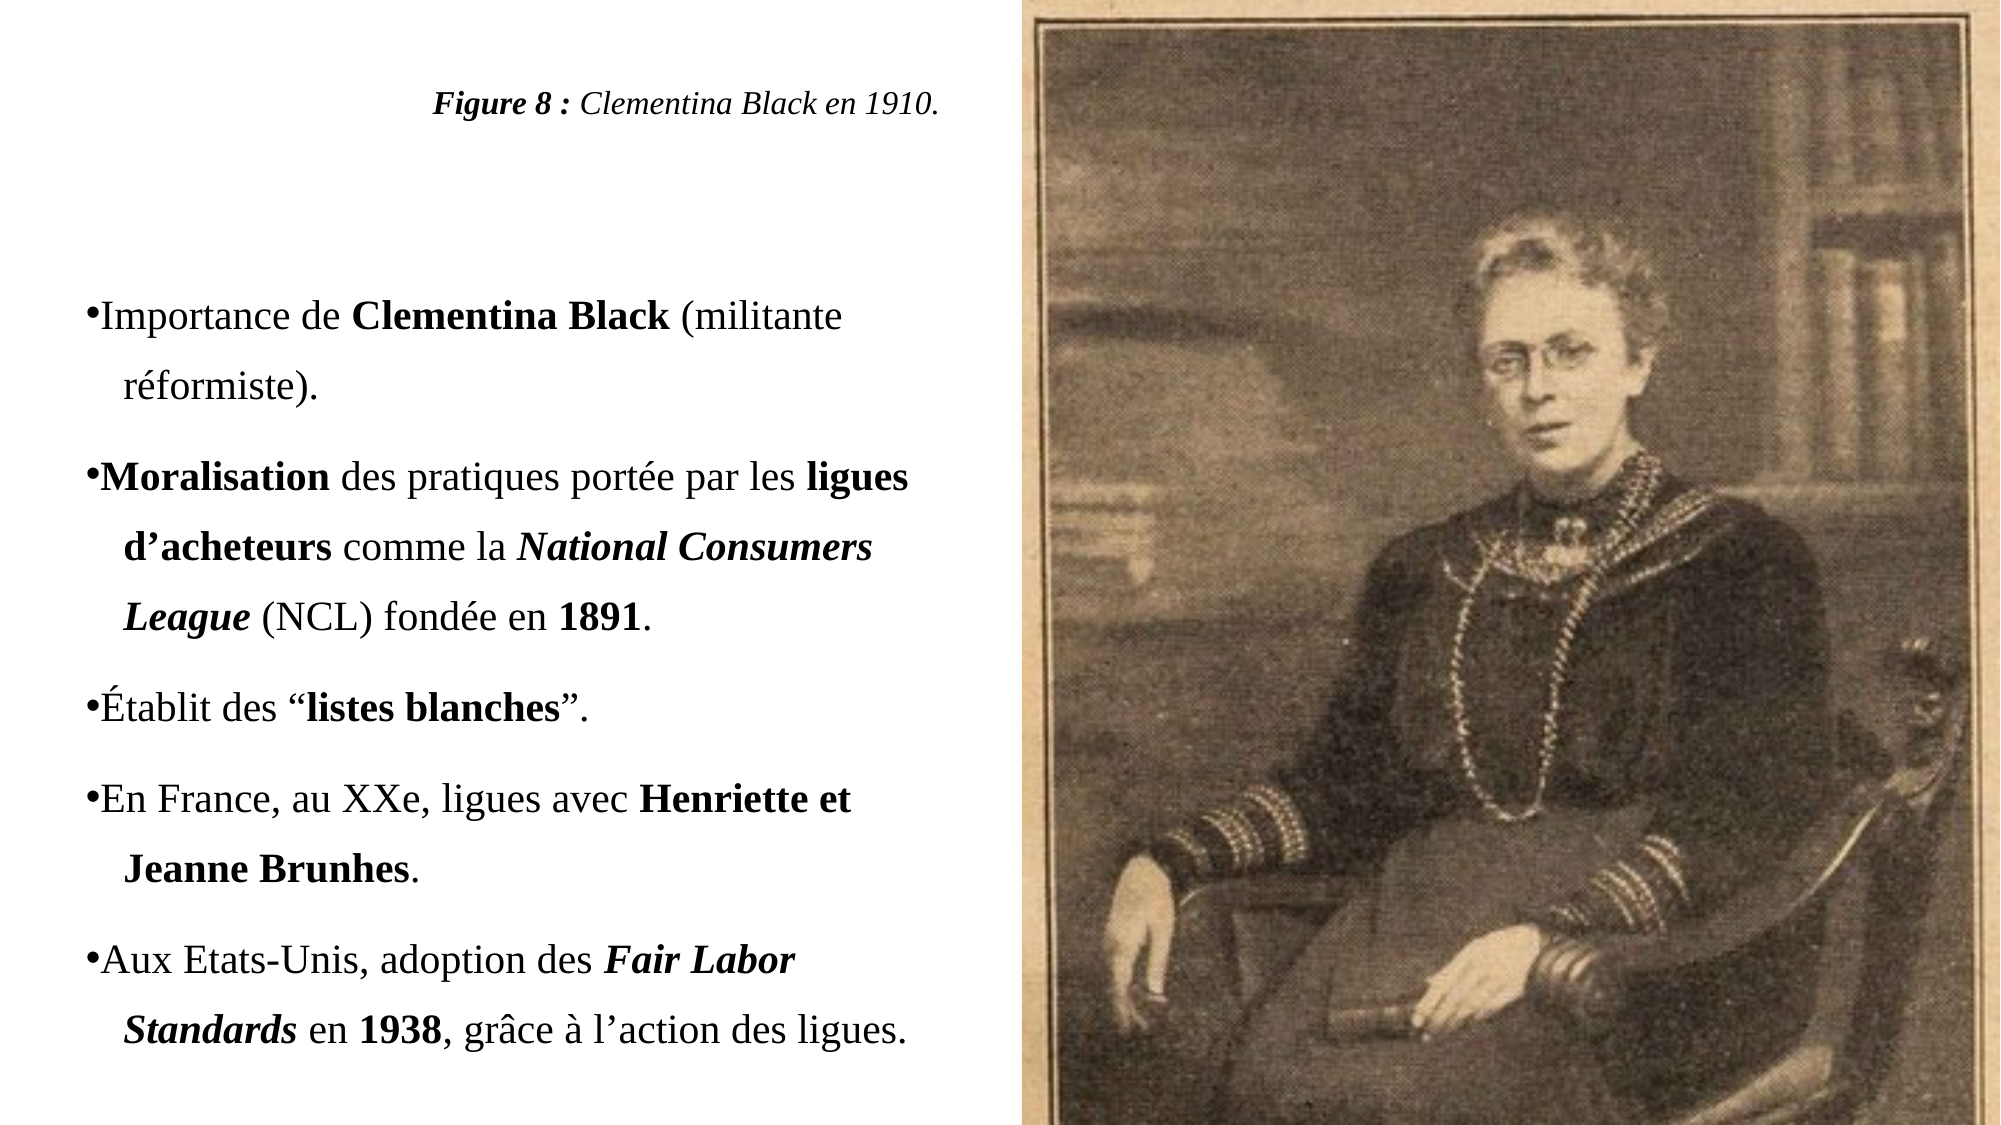

# Figure 8 : Clementina Black en 1910.
Importance de Clementina Black (militante réformiste).
Moralisation des pratiques portée par les ligues d’acheteurs comme la National Consumers League (NCL) fondée en 1891.
Établit des “listes blanches”.
En France, au XXe, ligues avec Henriette et Jeanne Brunhes.
Aux Etats-Unis, adoption des Fair Labor Standards en 1938, grâce à l’action des ligues.